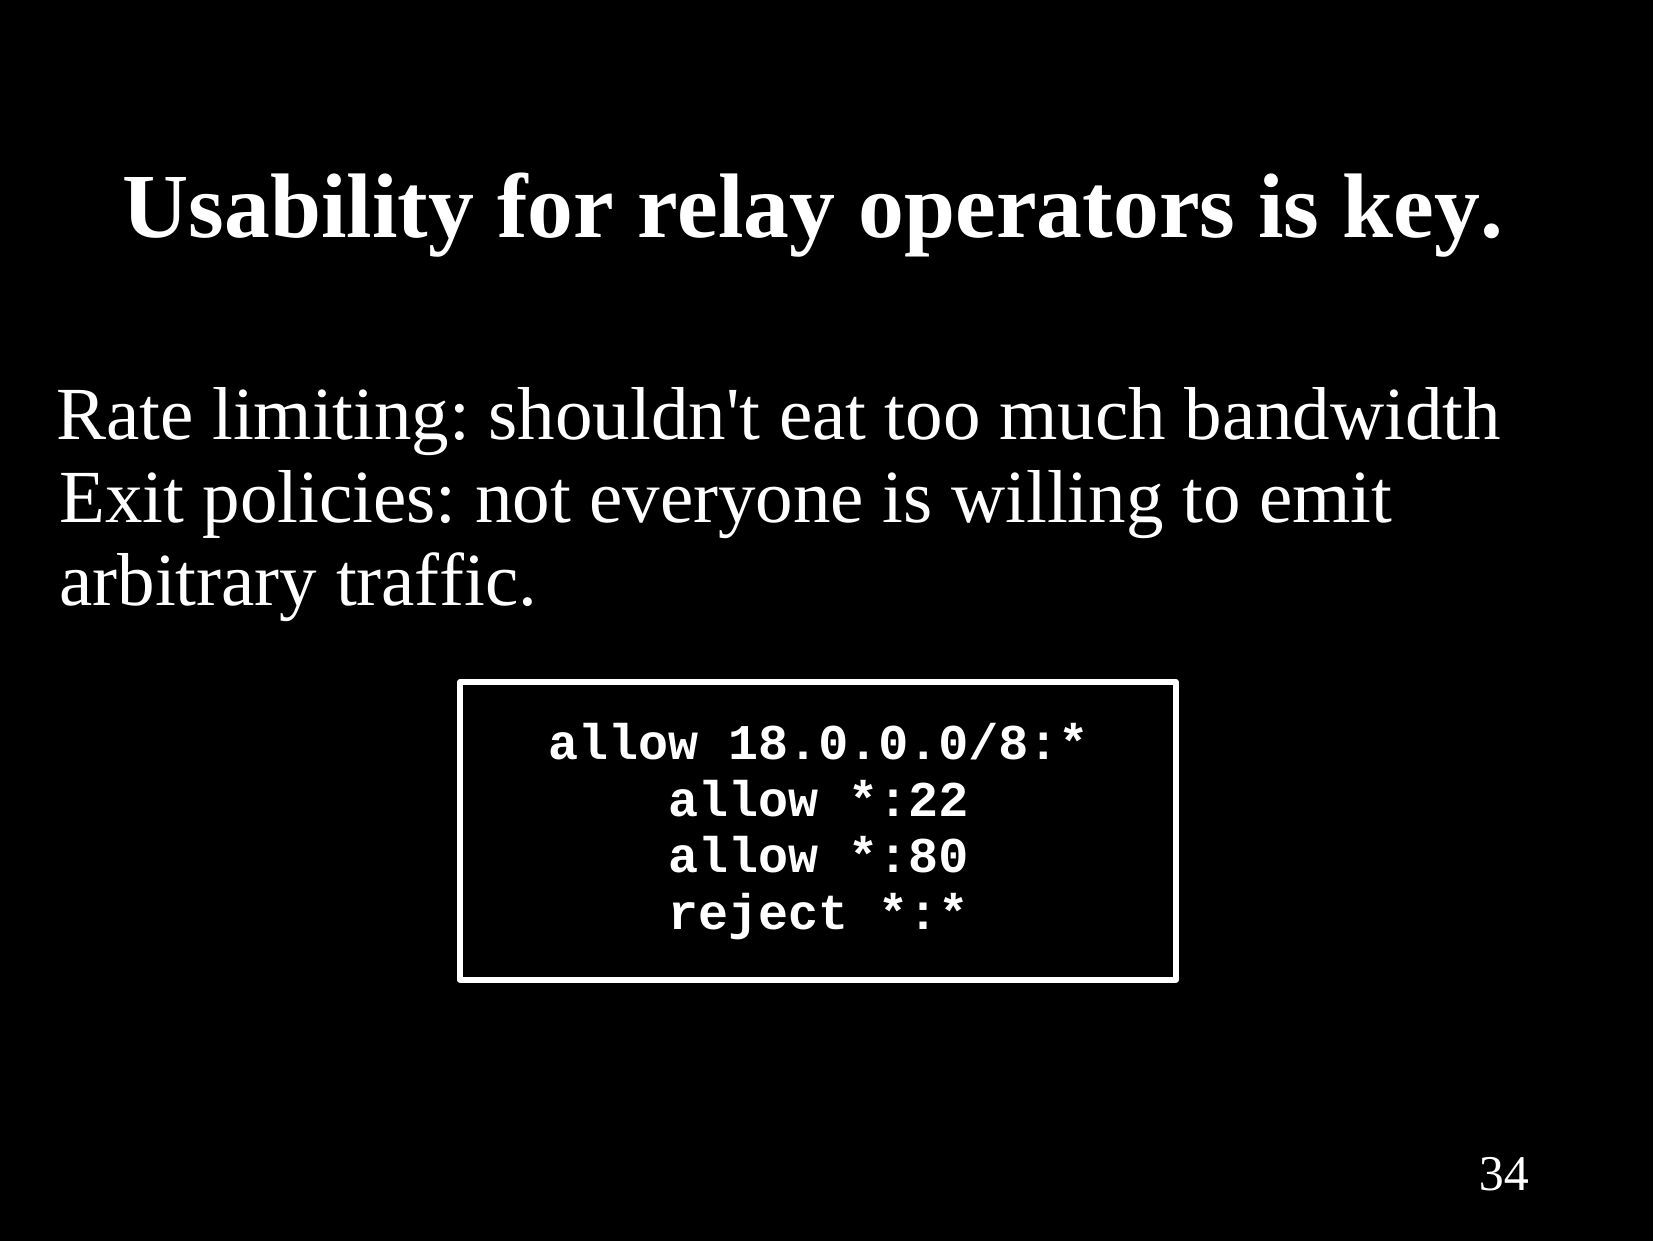

# Usability for relay operators is key.
 Rate limiting: shouldn't eat too much bandwidth
 Exit policies: not everyone is willing to emit arbitrary traffic.
allow 18.0.0.0/8:*
allow *:22
allow *:80
reject *:*